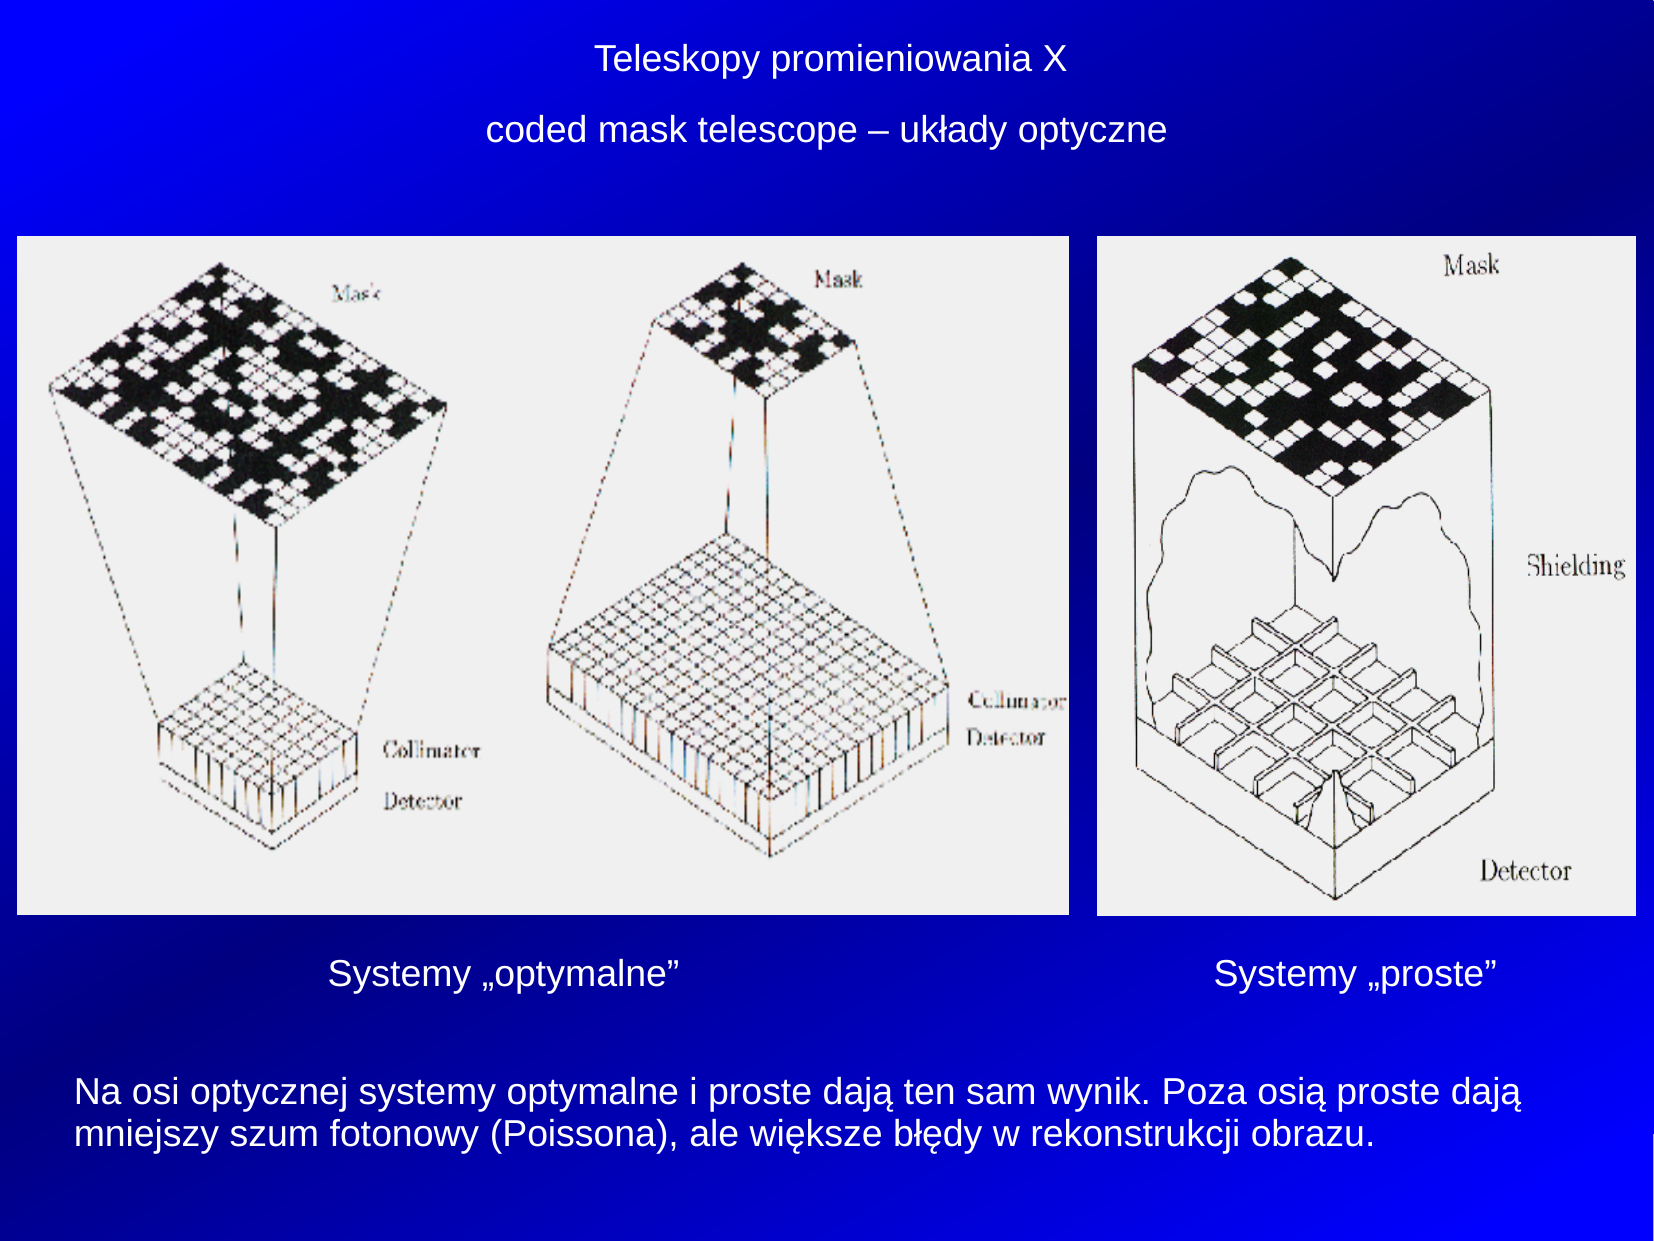

Teleskopy promieniowania X
coded mask telescope – układy optyczne
Systemy „optymalne”
Systemy „proste”
Na osi optycznej systemy optymalne i proste dają ten sam wynik. Poza osią proste dają
mniejszy szum fotonowy (Poissona), ale większe błędy w rekonstrukcji obrazu.